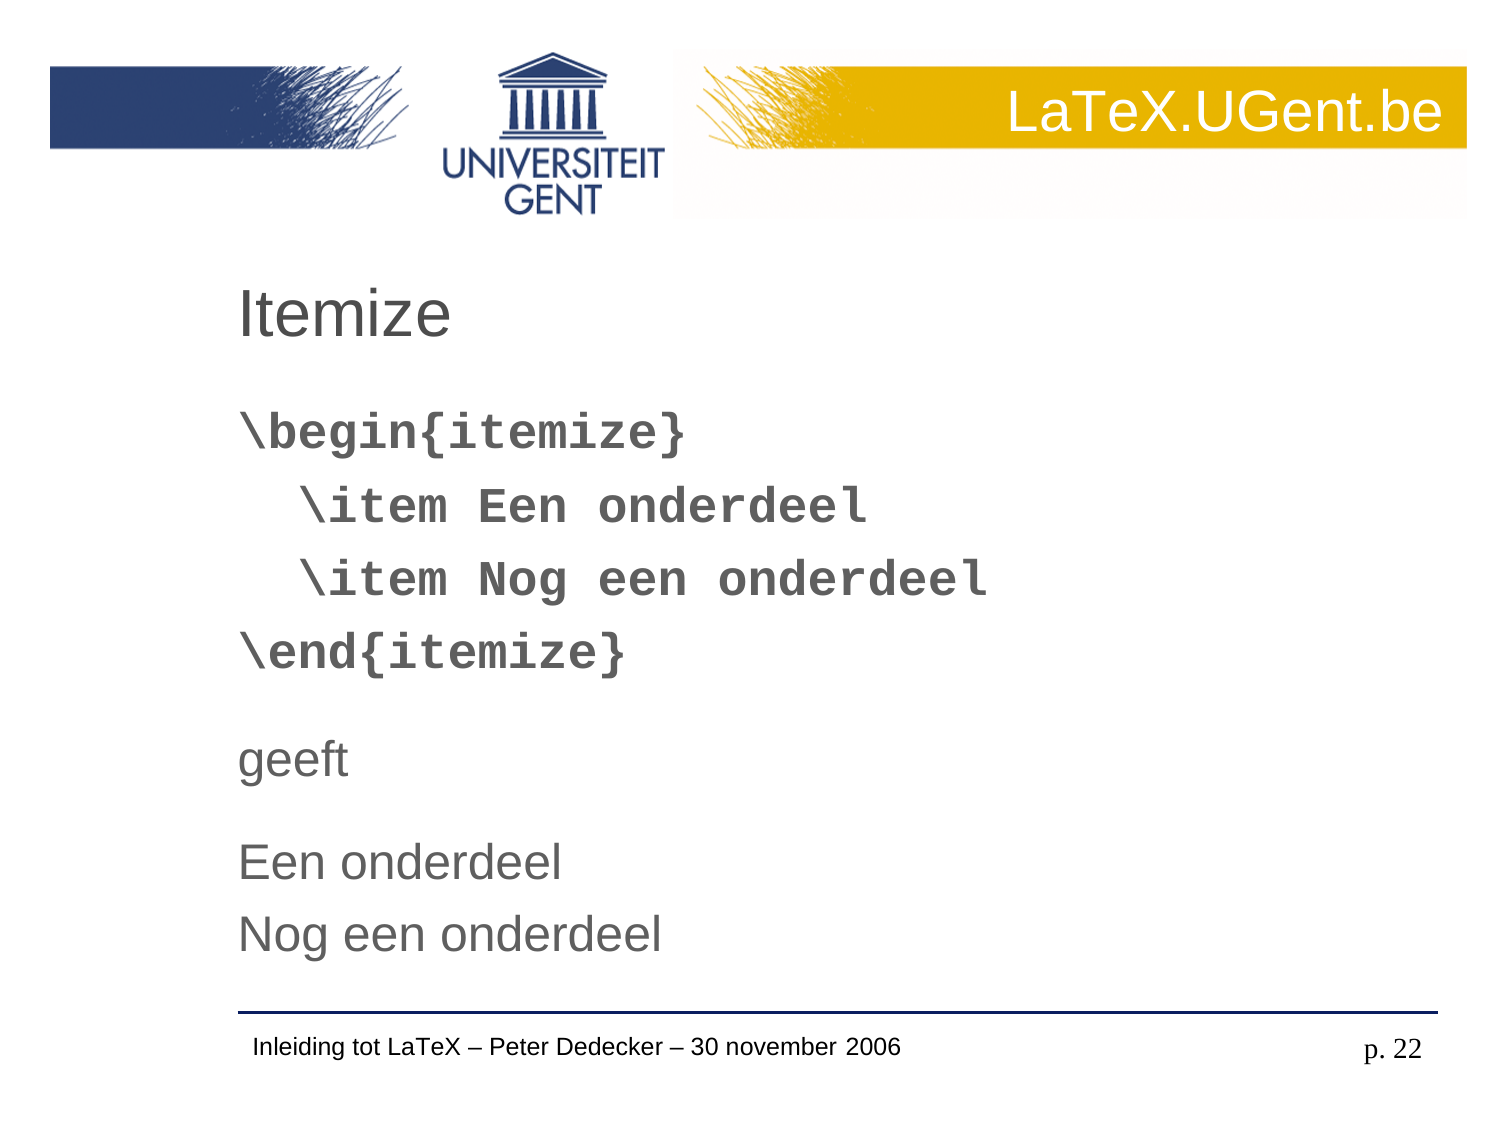

# Itemize
\begin{itemize}
 \item Een onderdeel
 \item Nog een onderdeel
\end{itemize}
geeft
Een onderdeel
Nog een onderdeel
22